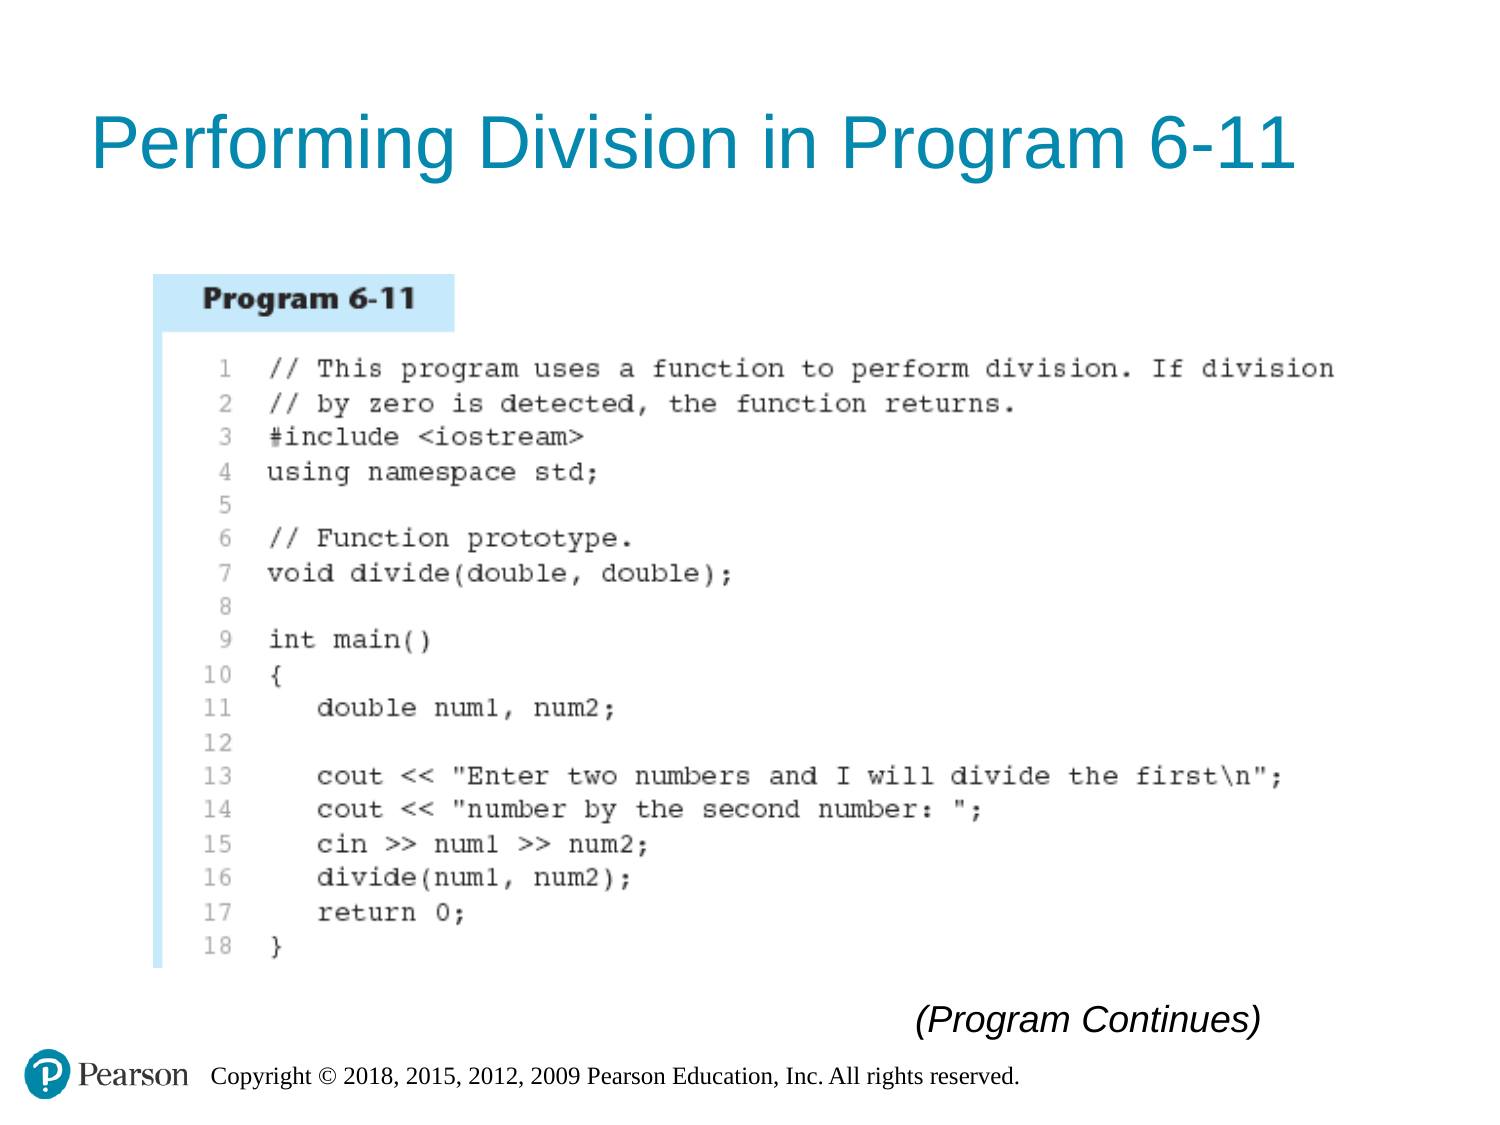

# Performing Division in Program 6-11
(Program Continues)